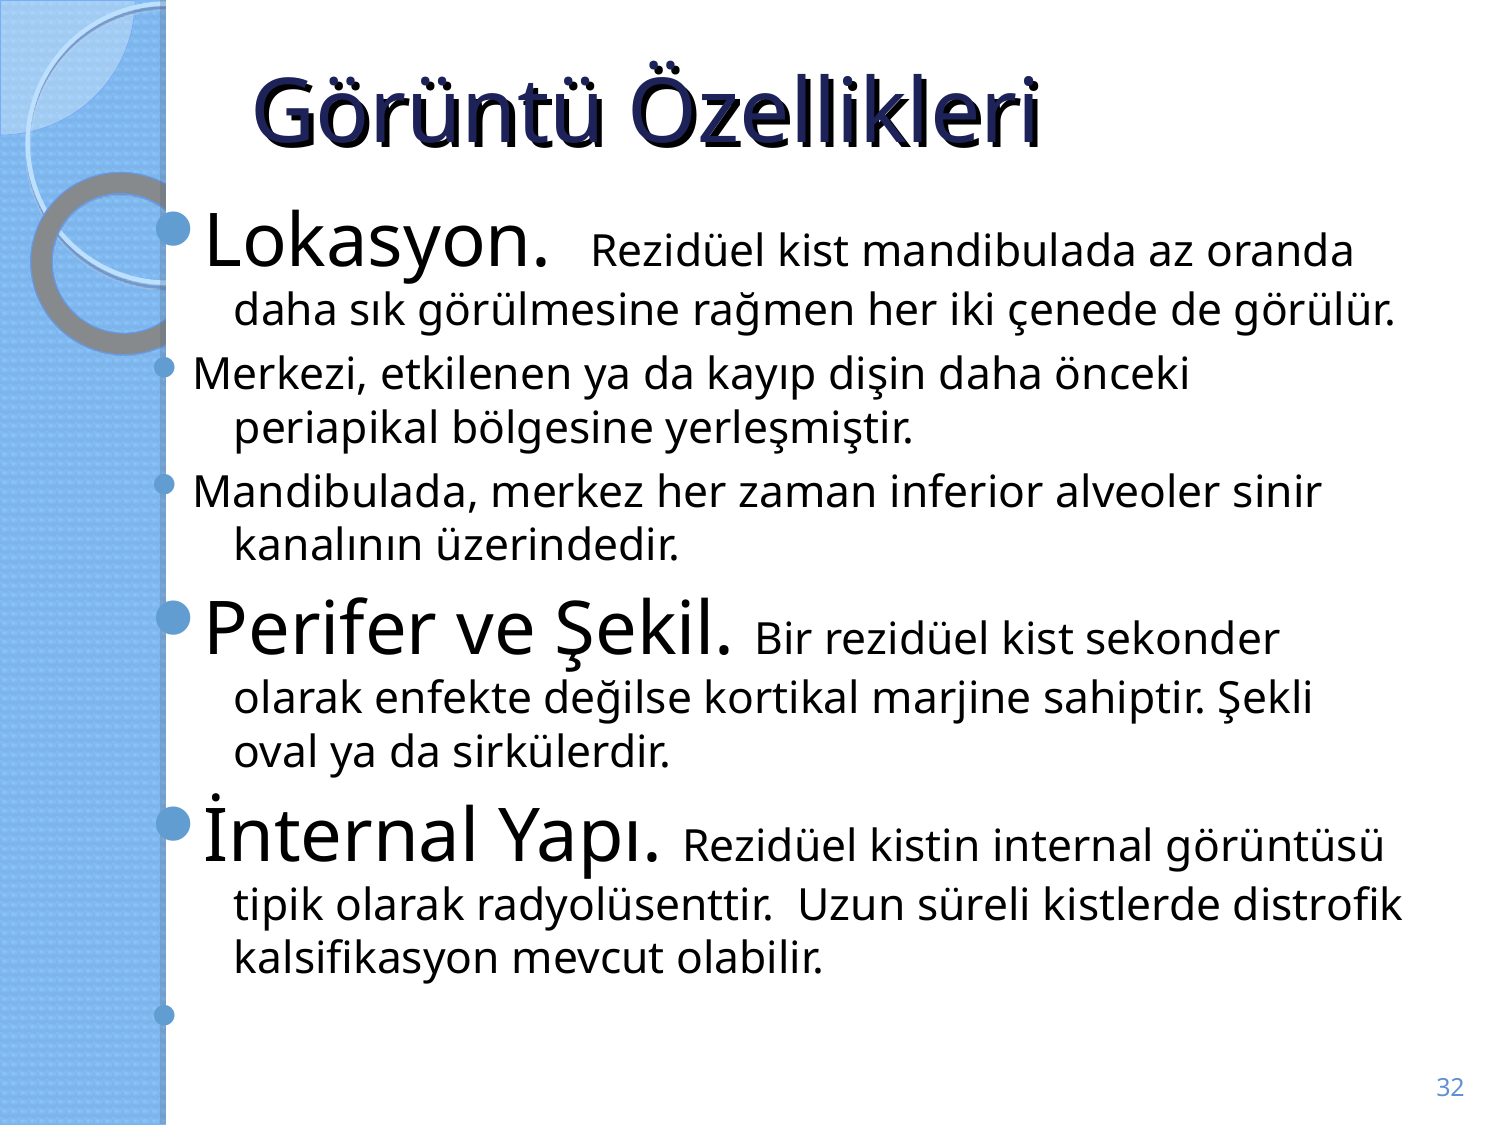

# Görüntü Özellikleri
Lokasyon. Rezidüel kist mandibulada az oranda daha sık görülmesine rağmen her iki çenede de görülür.
Merkezi, etkilenen ya da kayıp dişin daha önceki periapikal bölgesine yerleşmiştir.
Mandibulada, merkez her zaman inferior alveoler sinir kanalının üzerindedir.
Perifer ve Şekil. Bir rezidüel kist sekonder olarak enfekte değilse kortikal marjine sahiptir. Şekli oval ya da sirkülerdir.
İnternal Yapı. Rezidüel kistin internal görüntüsü tipik olarak radyolüsenttir. Uzun süreli kistlerde distrofik kalsifikasyon mevcut olabilir.
32